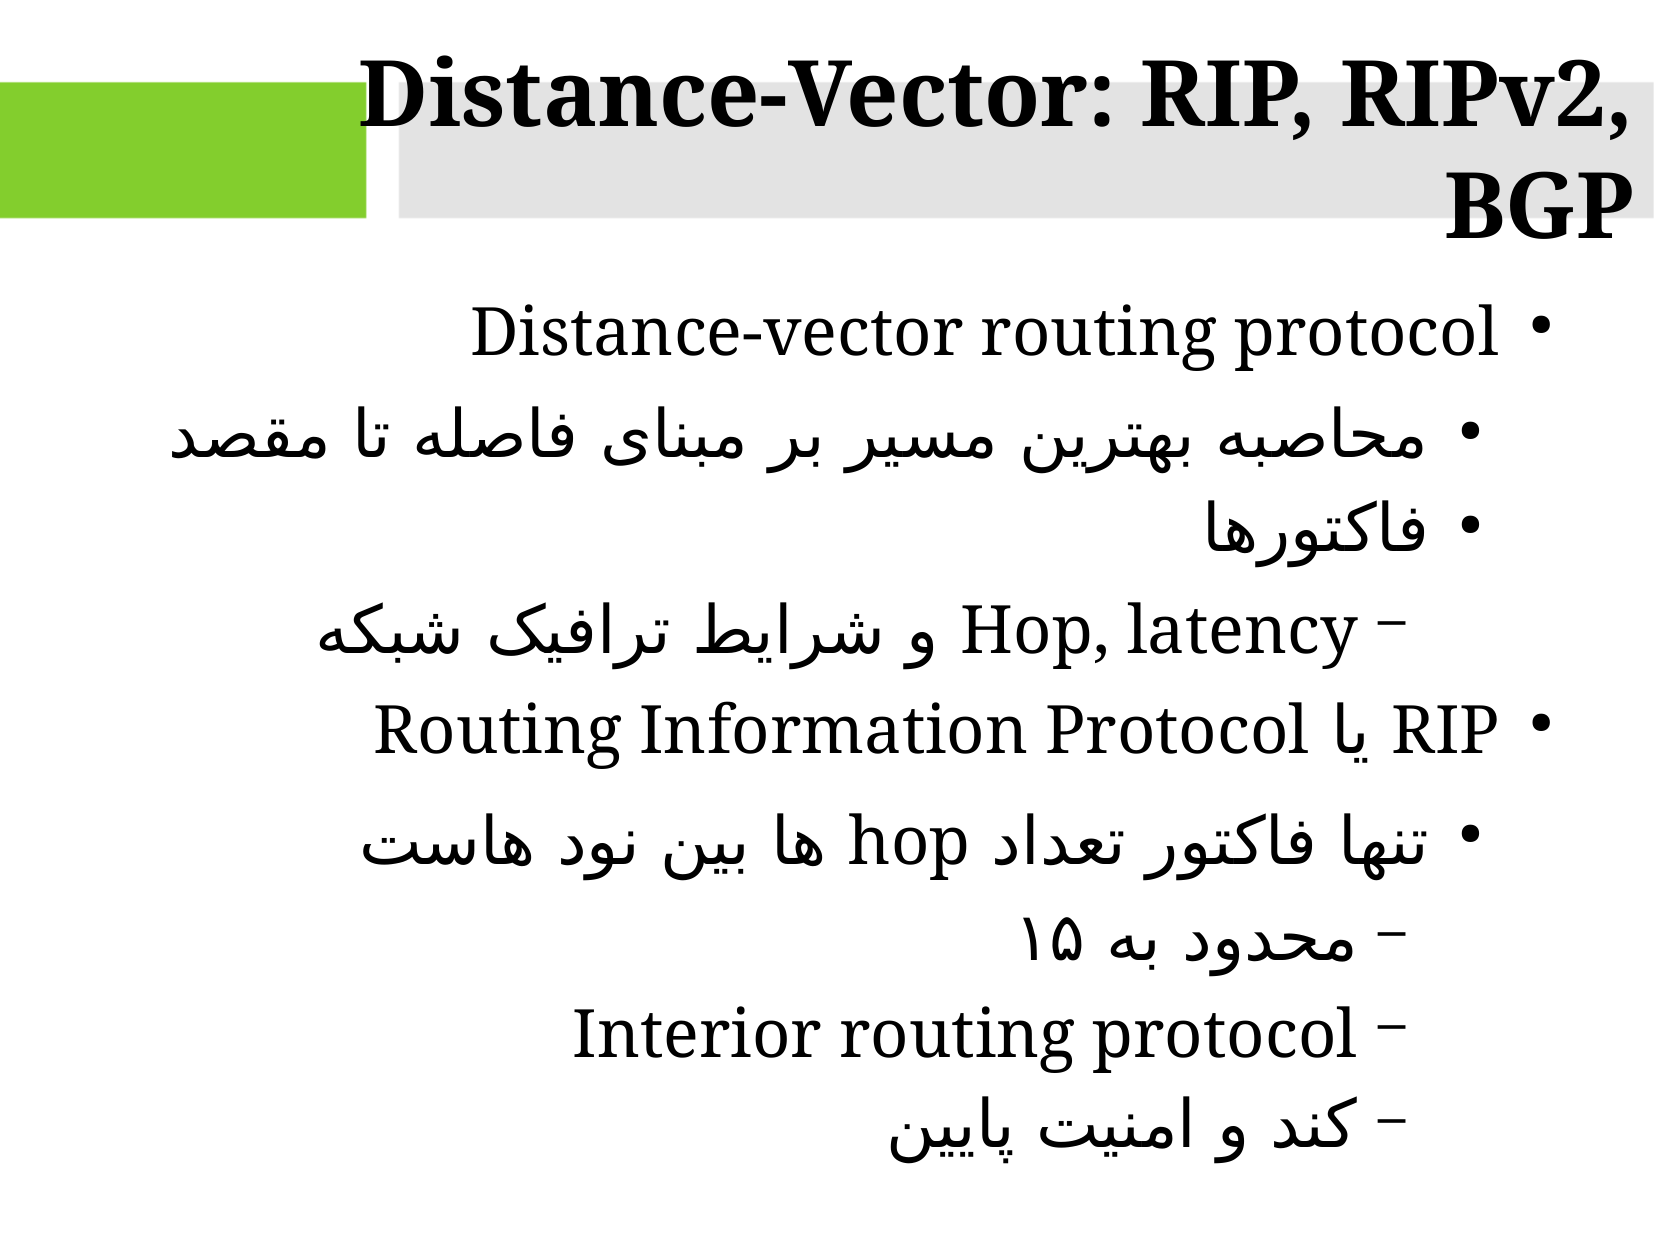

# Distance-Vector: RIP, RIPv2, BGP
Distance-vector routing protocol
محاصبه بهترین مسیر بر مبنای فاصله تا مقصد
فاکتورها
Hop, latency و شرایط ترافیک شبکه
RIP یا Routing Information Protocol
تنها فاکتور تعداد hop ها بین نود هاست
محدود به ۱۵
Interior routing protocol
کند و امنیت پایین